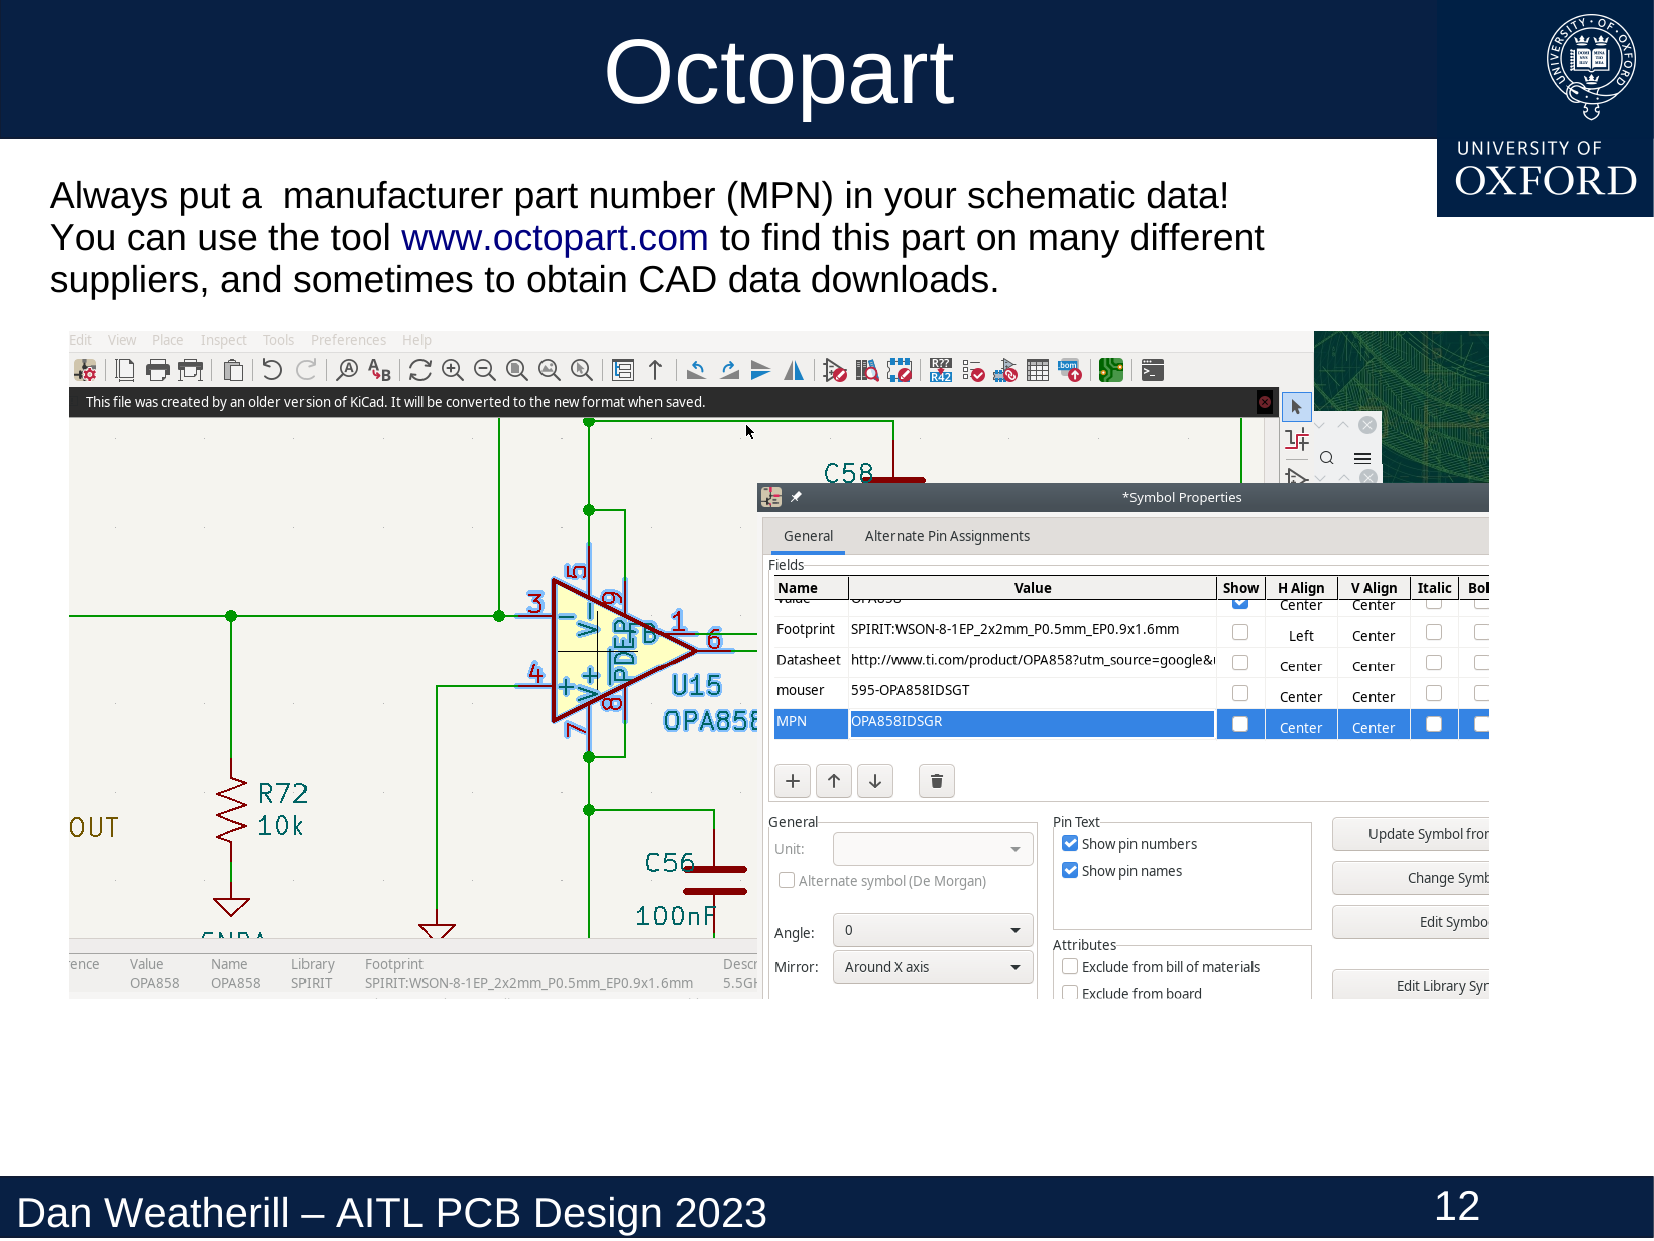

# Octopart
Always put a manufacturer part number (MPN) in your schematic data!
You can use the tool www.octopart.com to find this part on many different suppliers, and sometimes to obtain CAD data downloads.